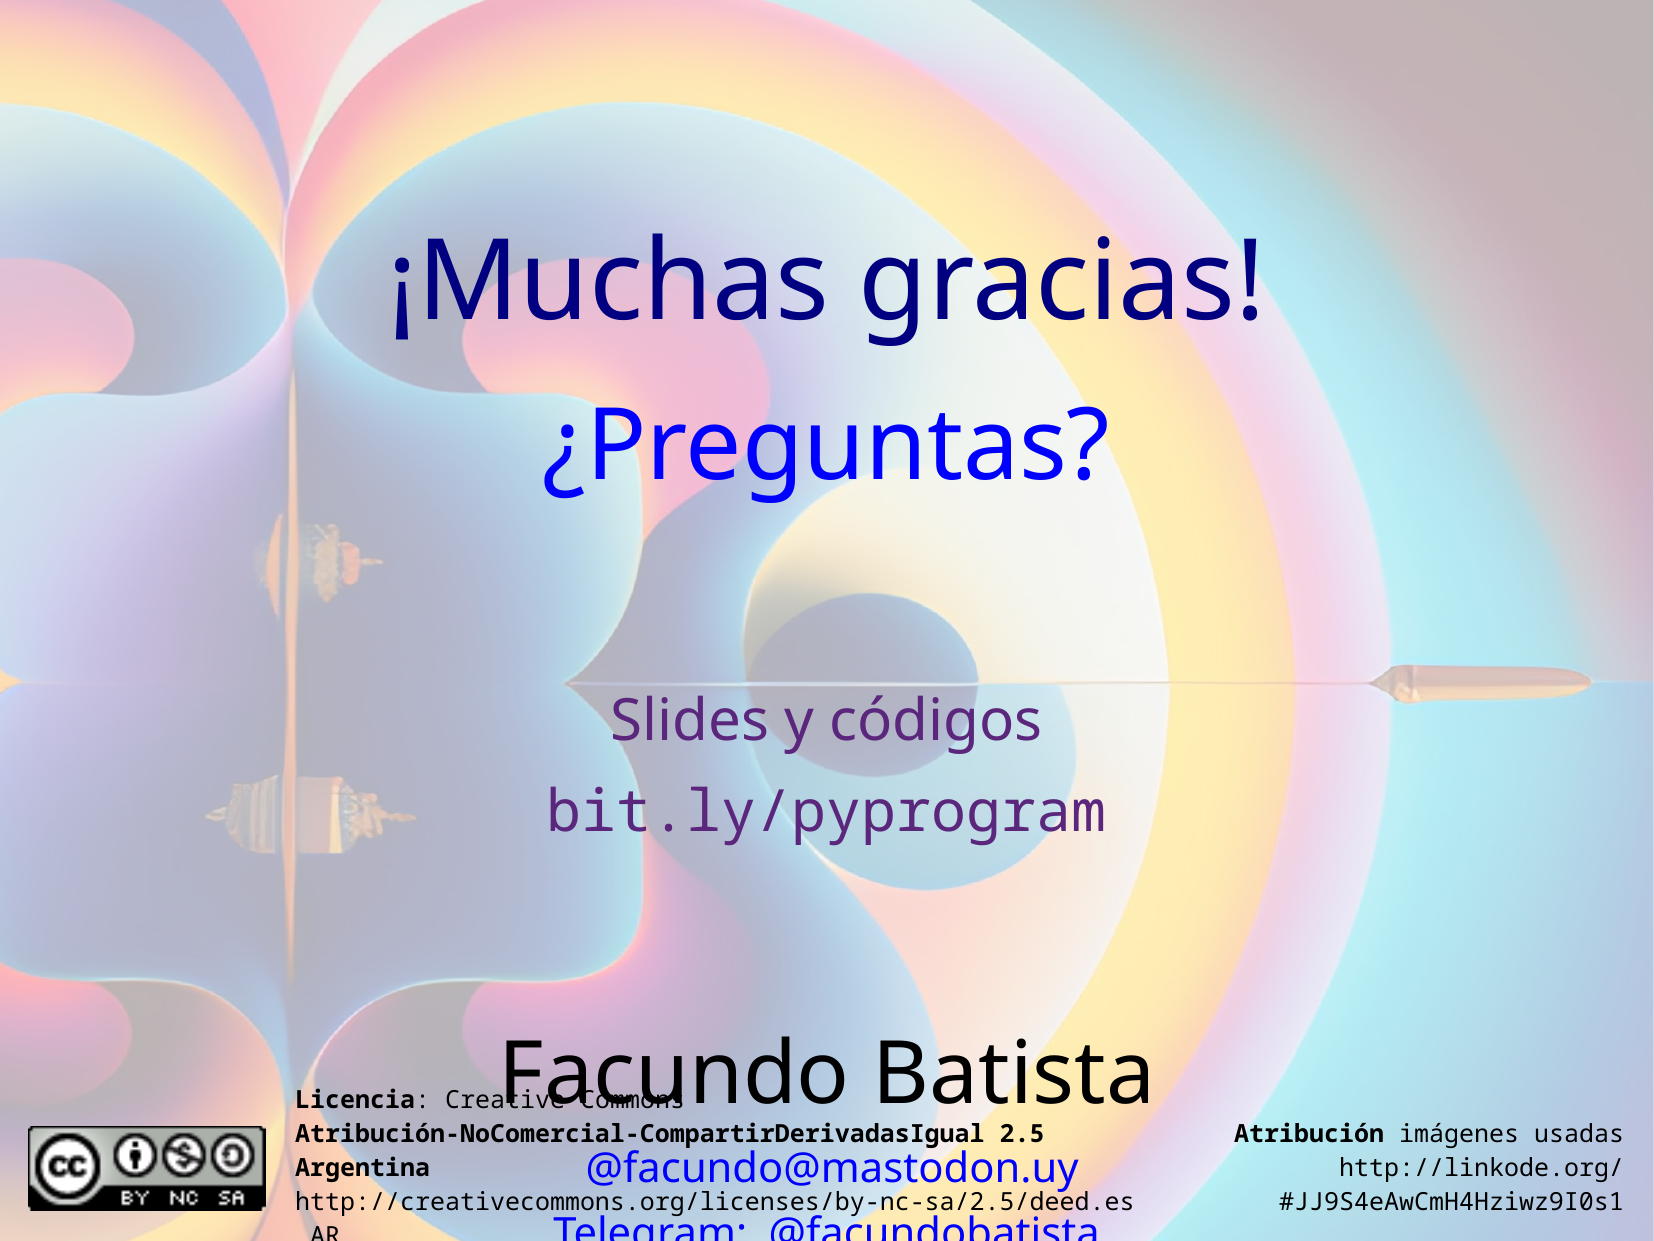

# ¡Muchas gracias! ¿Preguntas? Slides y códigos bit.ly/pyprogram Facundo Batista @facundo@mastodon.uy Telegram: @facundobatista
Licencia: Creative Commons
Atribución-NoComercial-CompartirDerivadasIgual 2.5 Argentina
http://creativecommons.org/licenses/by-nc-sa/2.5/deed.es_AR
Atribución imágenes usadas
http://linkode.org/
#JJ9S4eAwCmH4Hziwz9I0s1